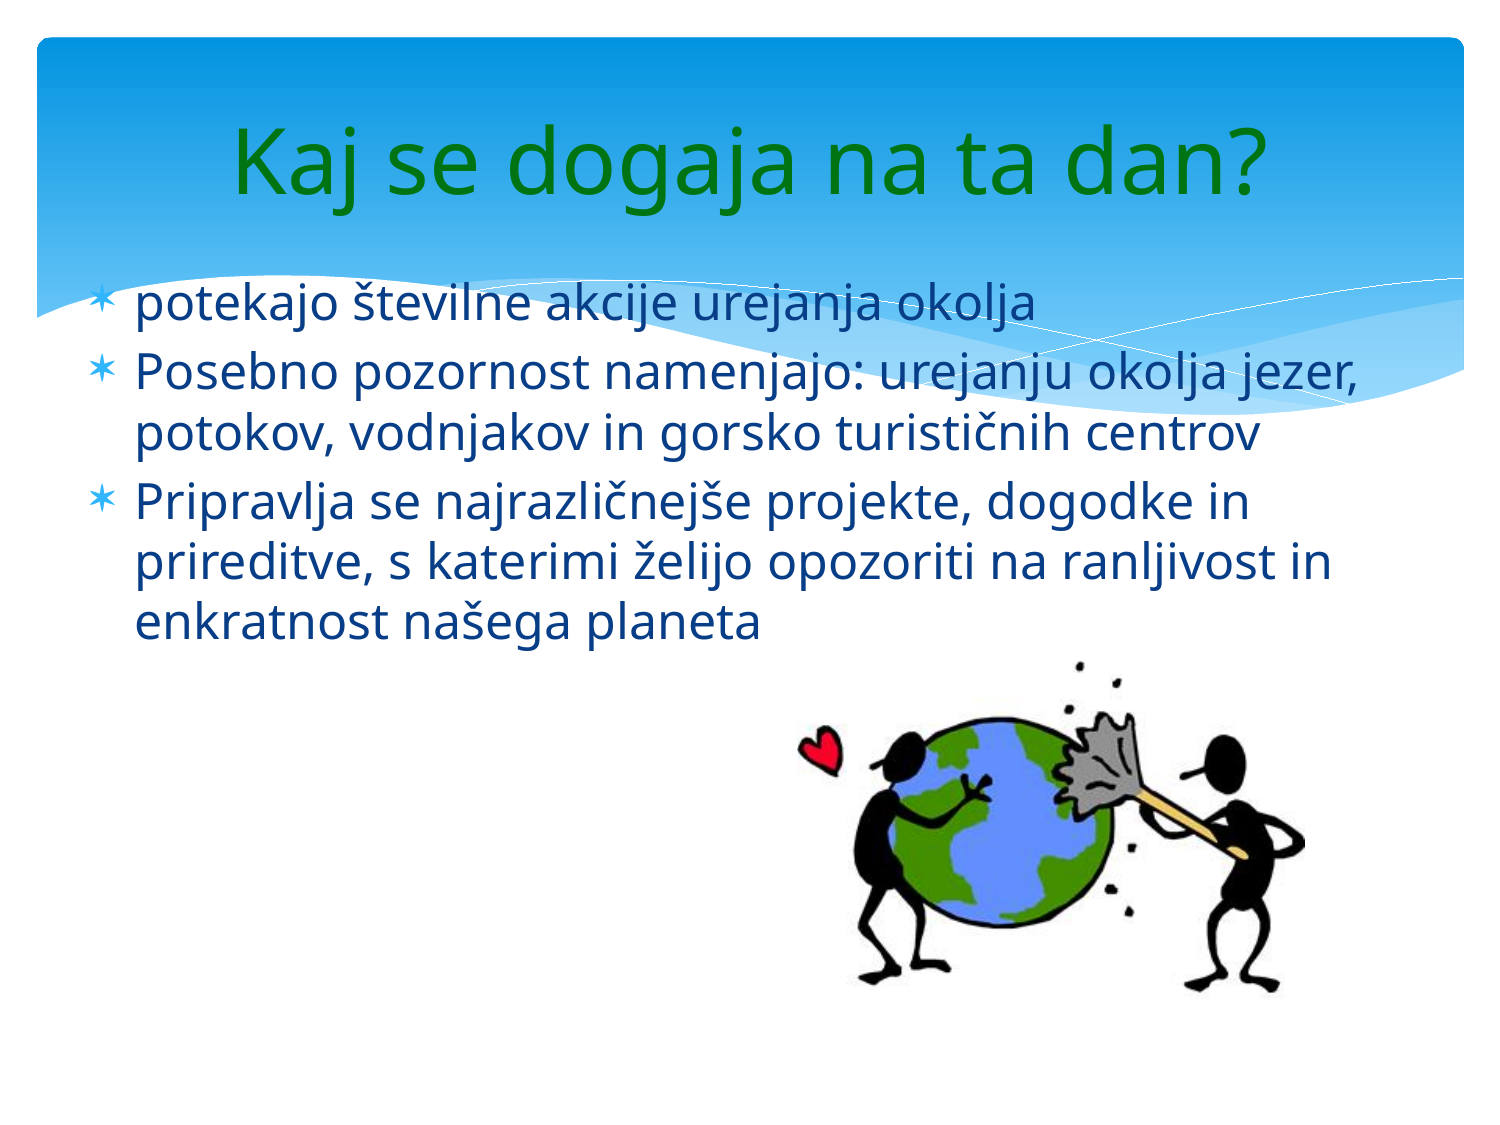

# Kaj se dogaja na ta dan?
potekajo številne akcije urejanja okolja
Posebno pozornost namenjajo: urejanju okolja jezer, potokov, vodnjakov in gorsko turističnih centrov
Pripravlja se najrazličnejše projekte, dogodke in prireditve, s katerimi želijo opozoriti na ranljivost in enkratnost našega planeta